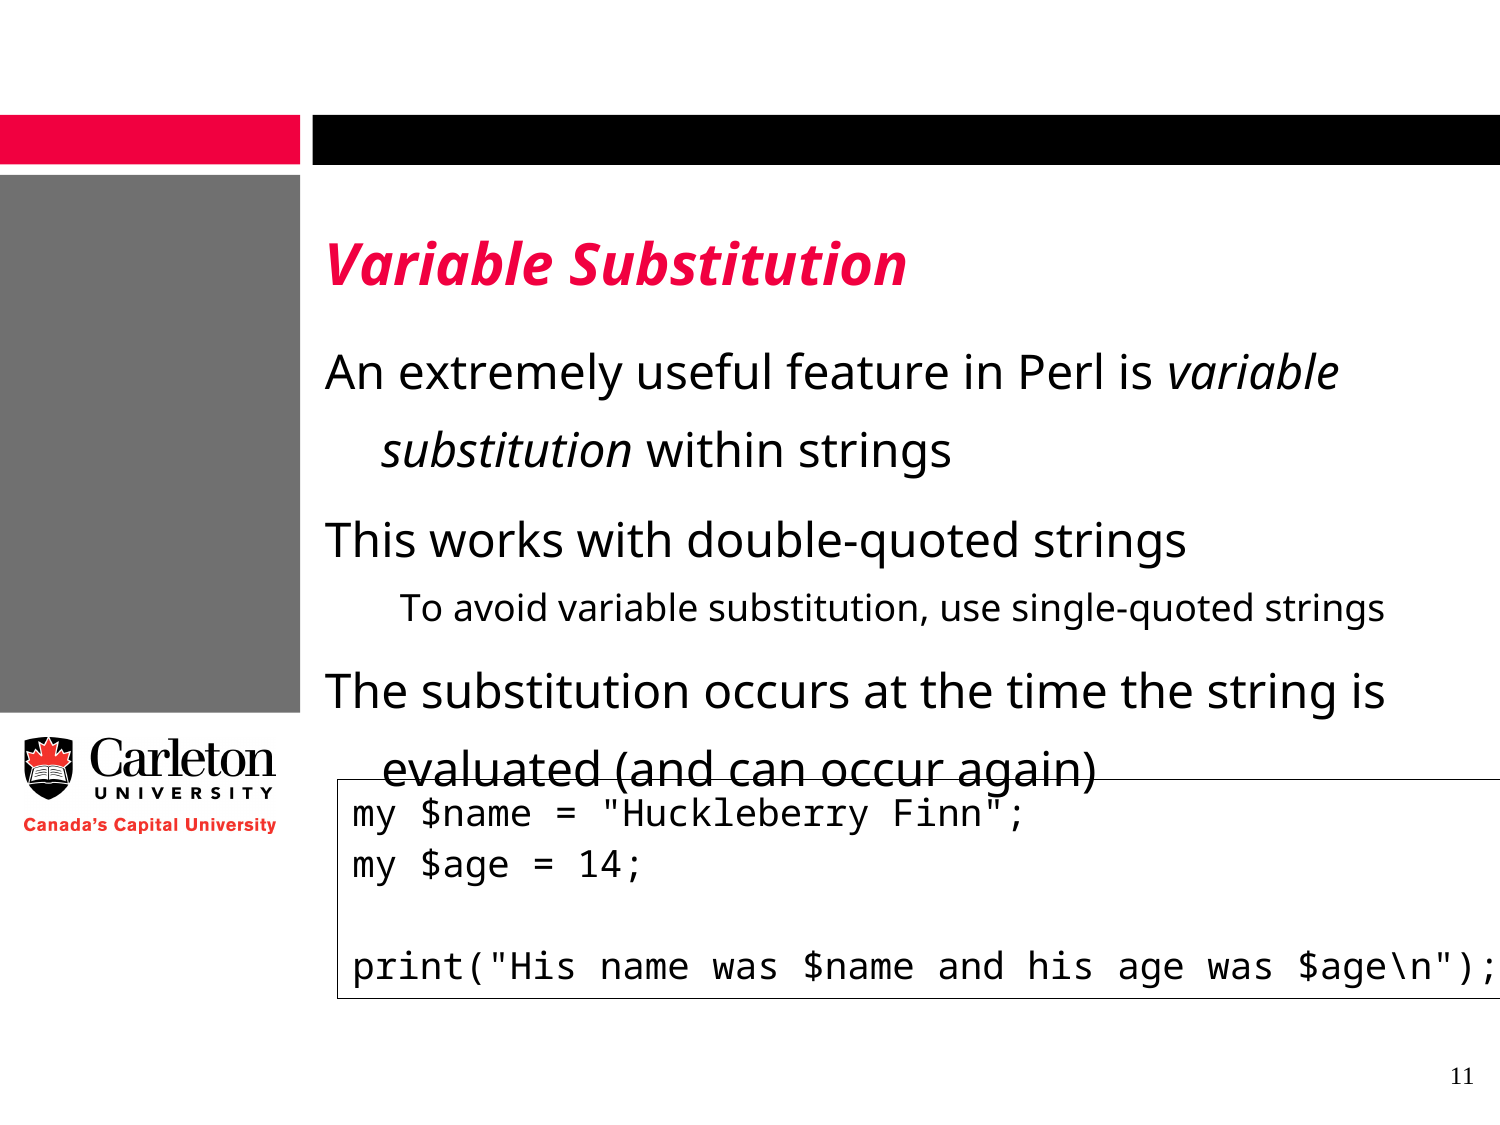

# Variable Substitution
An extremely useful feature in Perl is variable substitution within strings
This works with double-quoted strings
To avoid variable substitution, use single-quoted strings
The substitution occurs at the time the string is evaluated (and can occur again)
my $name = "Huckleberry Finn";
my $age = 14;
print("His name was $name and his age was $age\n");
11